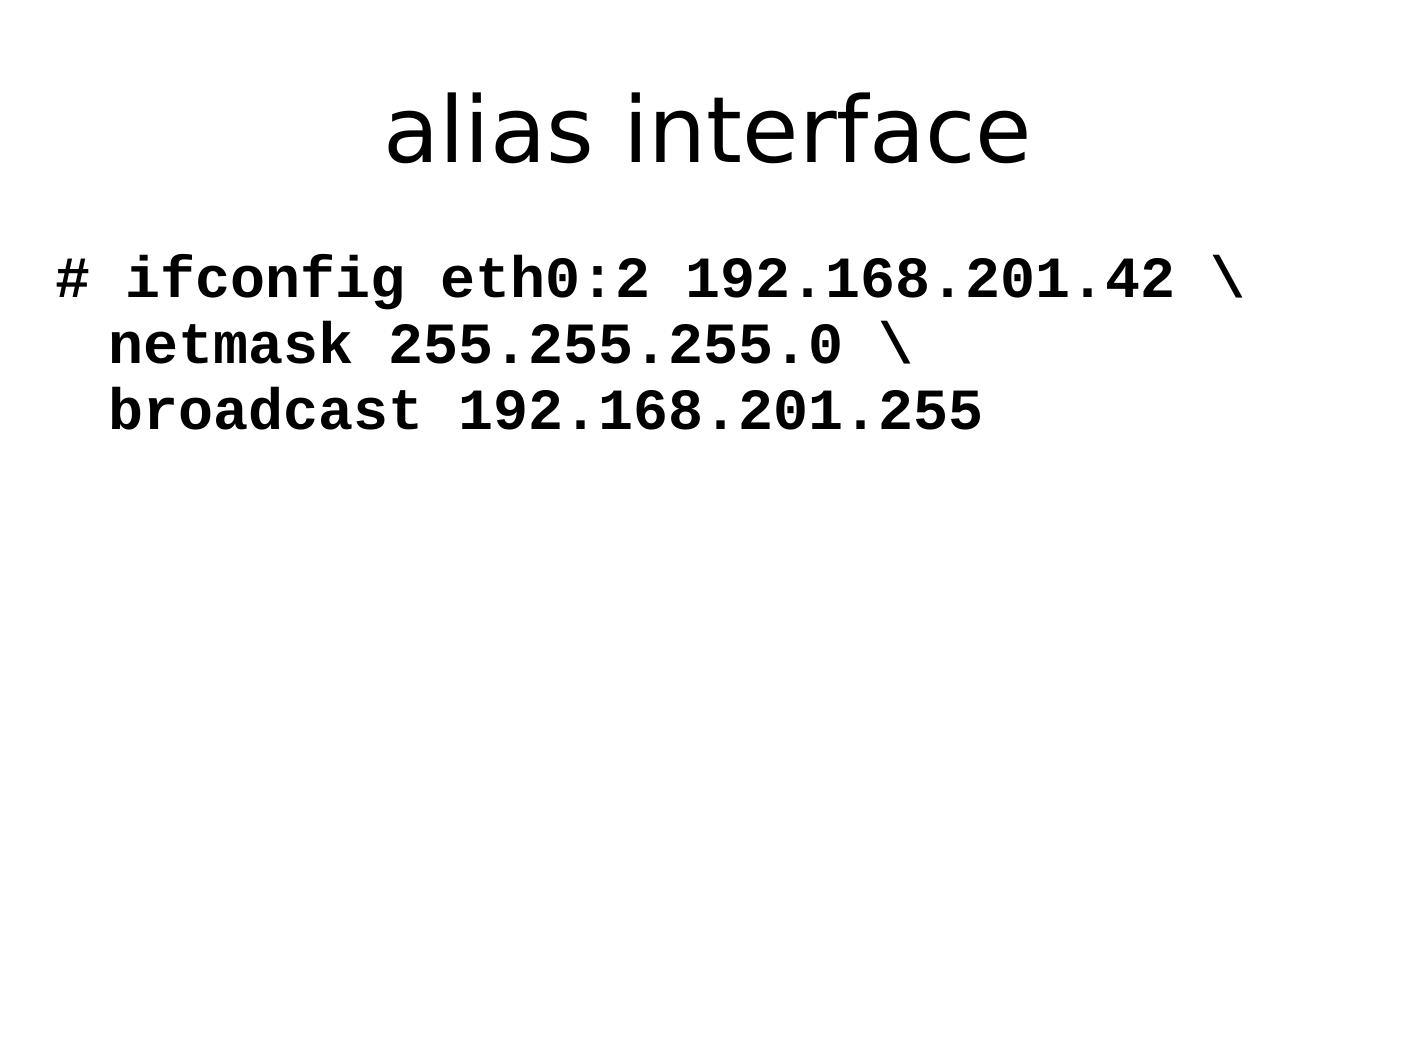

# alias interface
# ifconfig eth0:2 192.168.201.42 \ netmask 255.255.255.0 \ broadcast 192.168.201.255